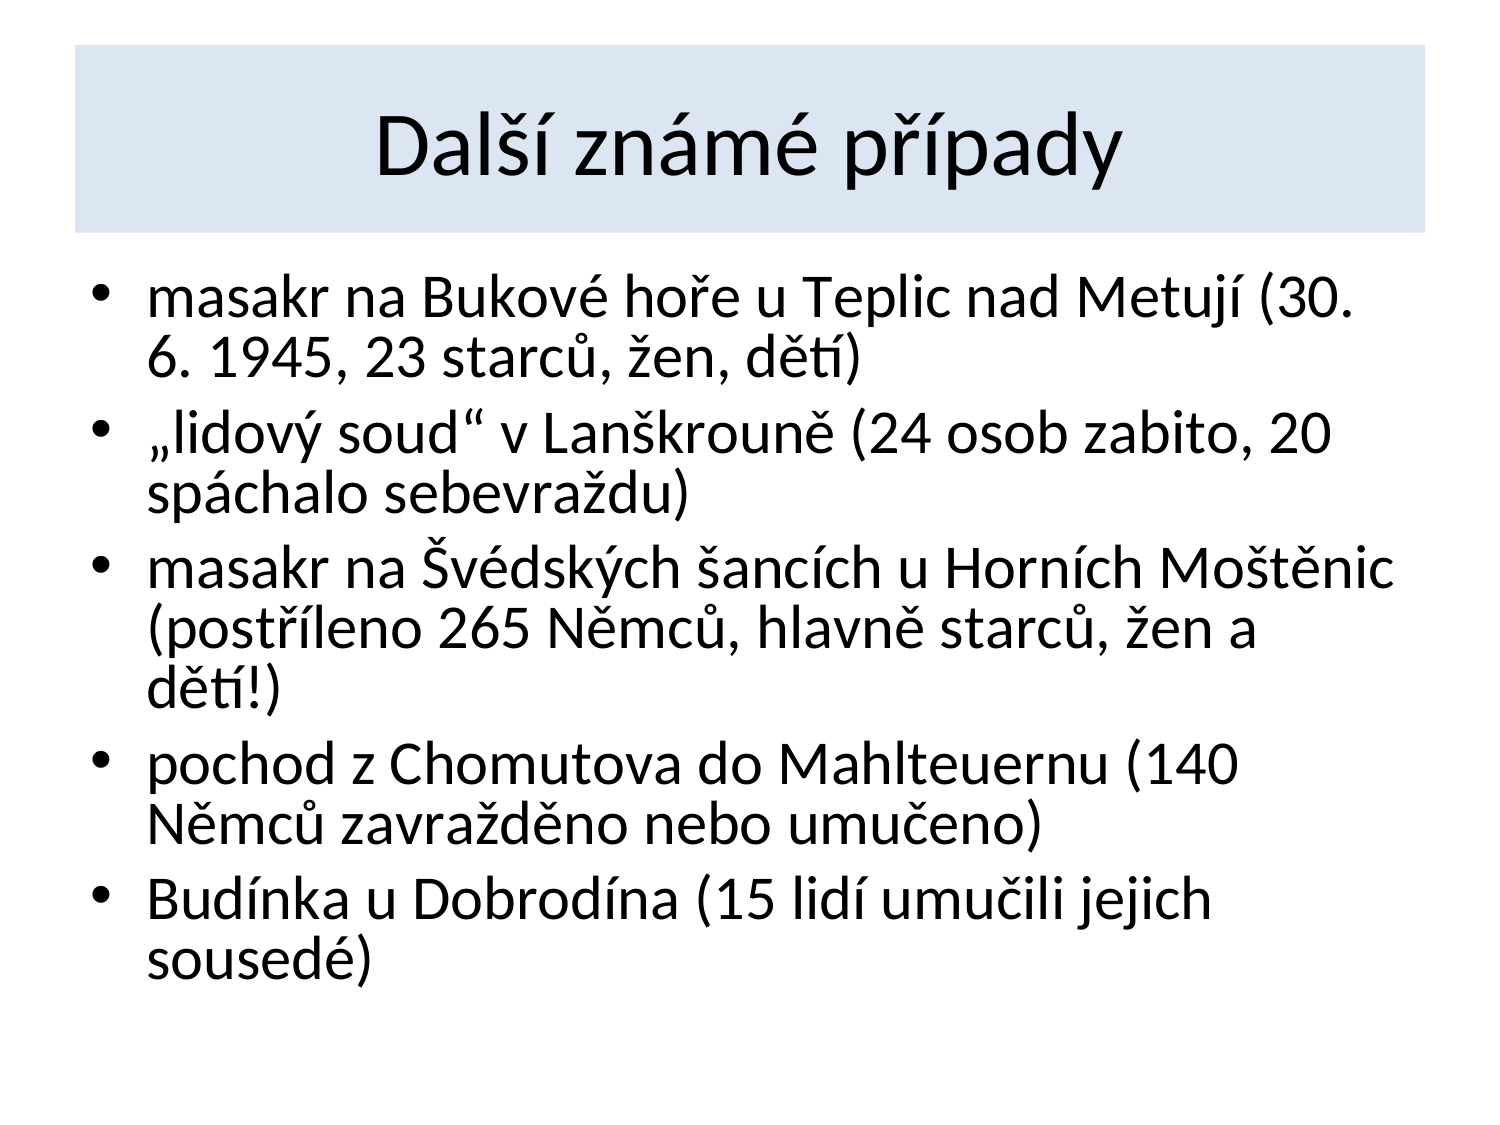

# Další známé případy
masakr na Bukové hoře u Teplic nad Metují (30. 6. 1945, 23 starců, žen, dětí)
„lidový soud“ v Lanškrouně (24 osob zabito, 20 spáchalo sebevraždu)
masakr na Švédských šancích u Horních Moštěnic (postříleno 265 Němců, hlavně starců, žen a dětí!)
pochod z Chomutova do Mahlteuernu (140 Němců zavražděno nebo umučeno)
Budínka u Dobrodína (15 lidí umučili jejich sousedé)